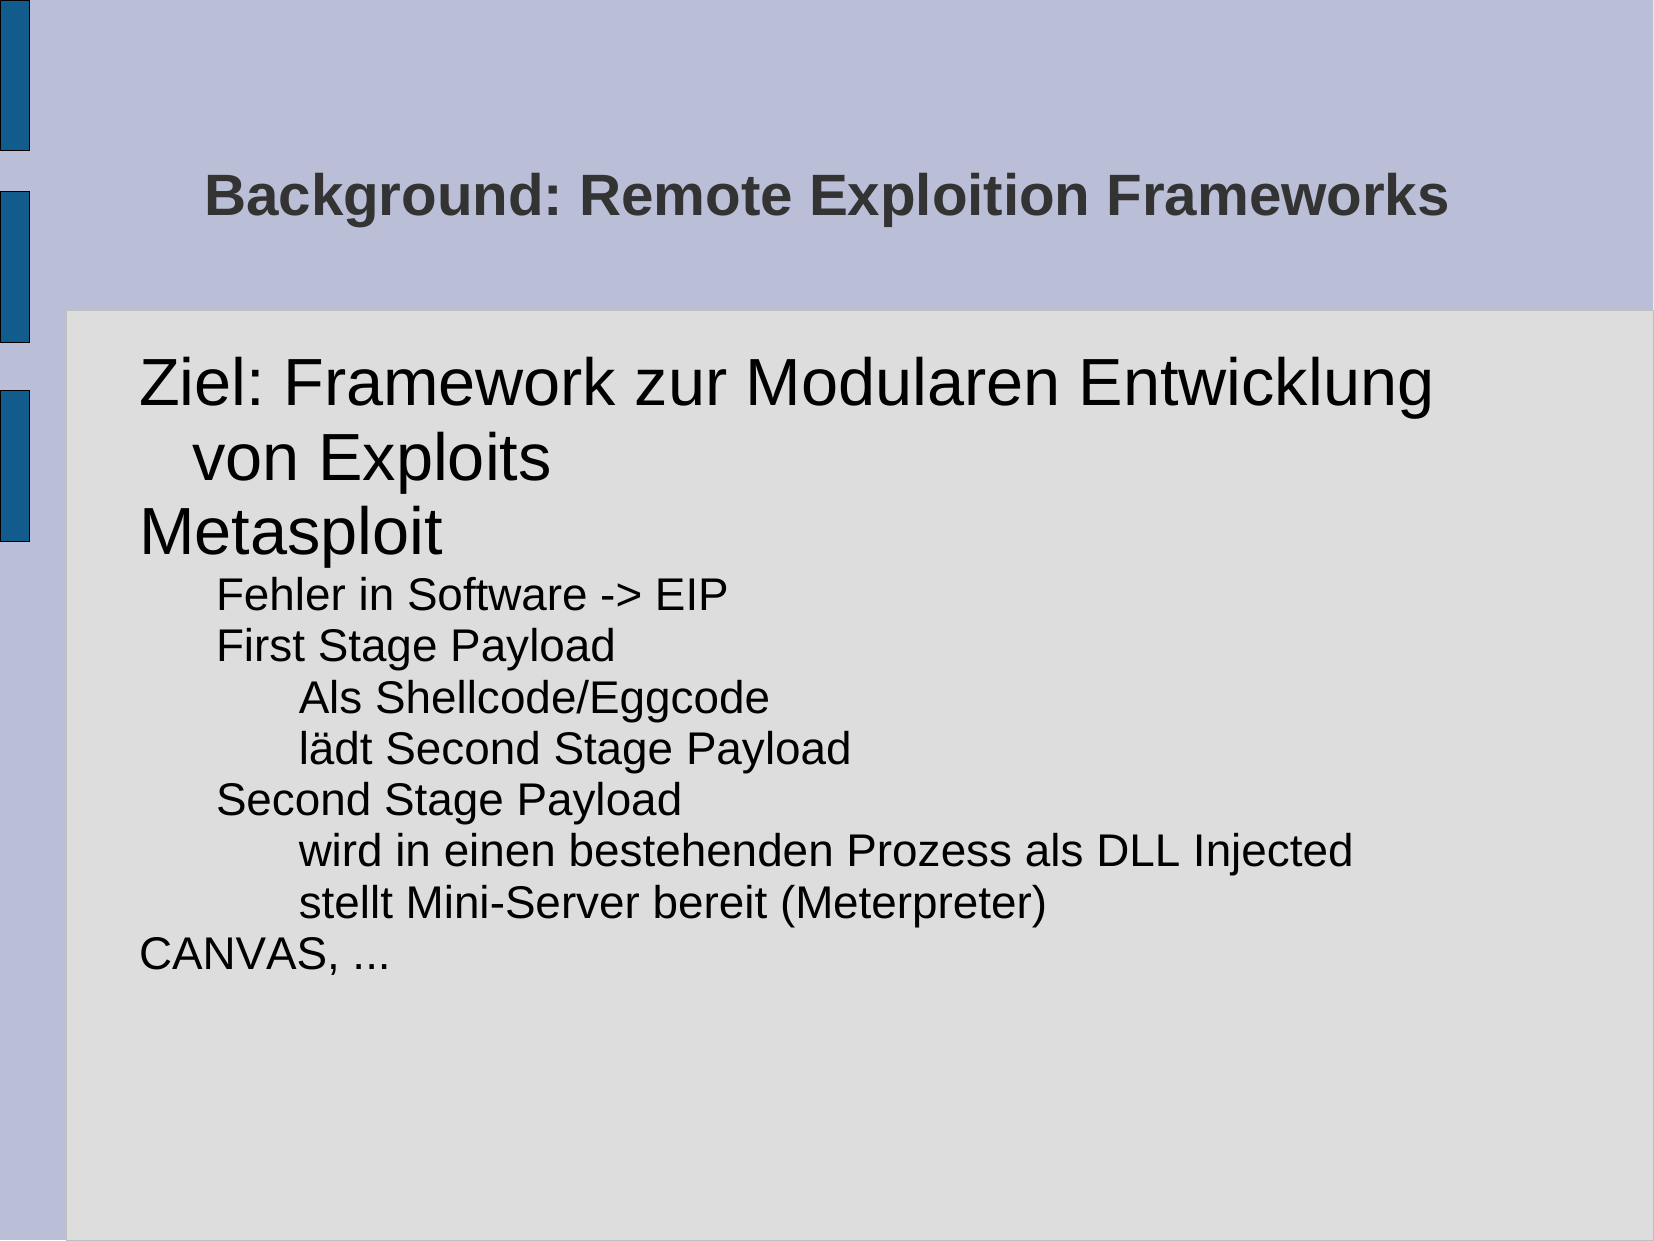

# Background: Remote Exploition Frameworks
Ziel: Framework zur Modularen Entwicklung von Exploits
Metasploit
Fehler in Software -> EIP
First Stage Payload
Als Shellcode/Eggcode
lädt Second Stage Payload
Second Stage Payload
wird in einen bestehenden Prozess als DLL Injected
stellt Mini-Server bereit (Meterpreter)
CANVAS, ...